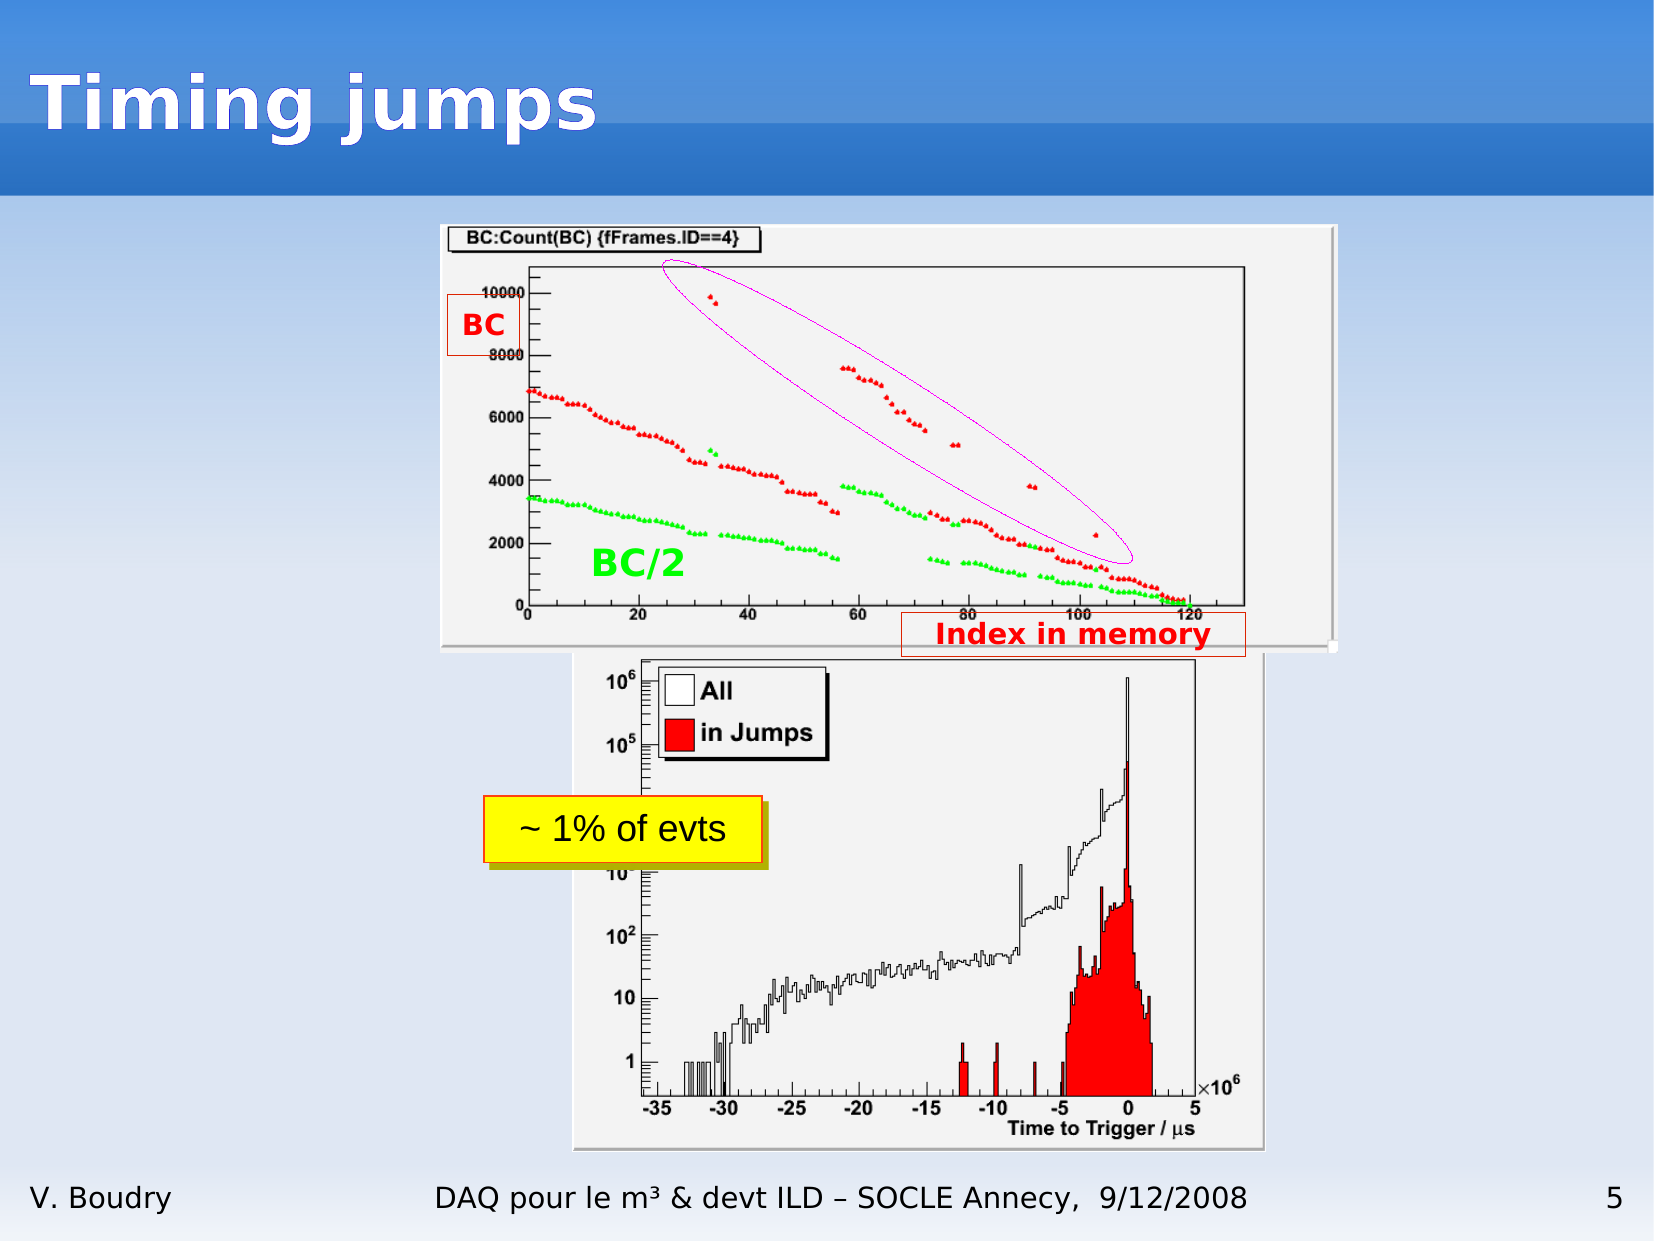

# Timing jumps
BC
BC/2
Index in memory
~ 1% of evts
DAQ pour le m³ & devt ILD – SOCLE Annecy, 9/12/2008
5